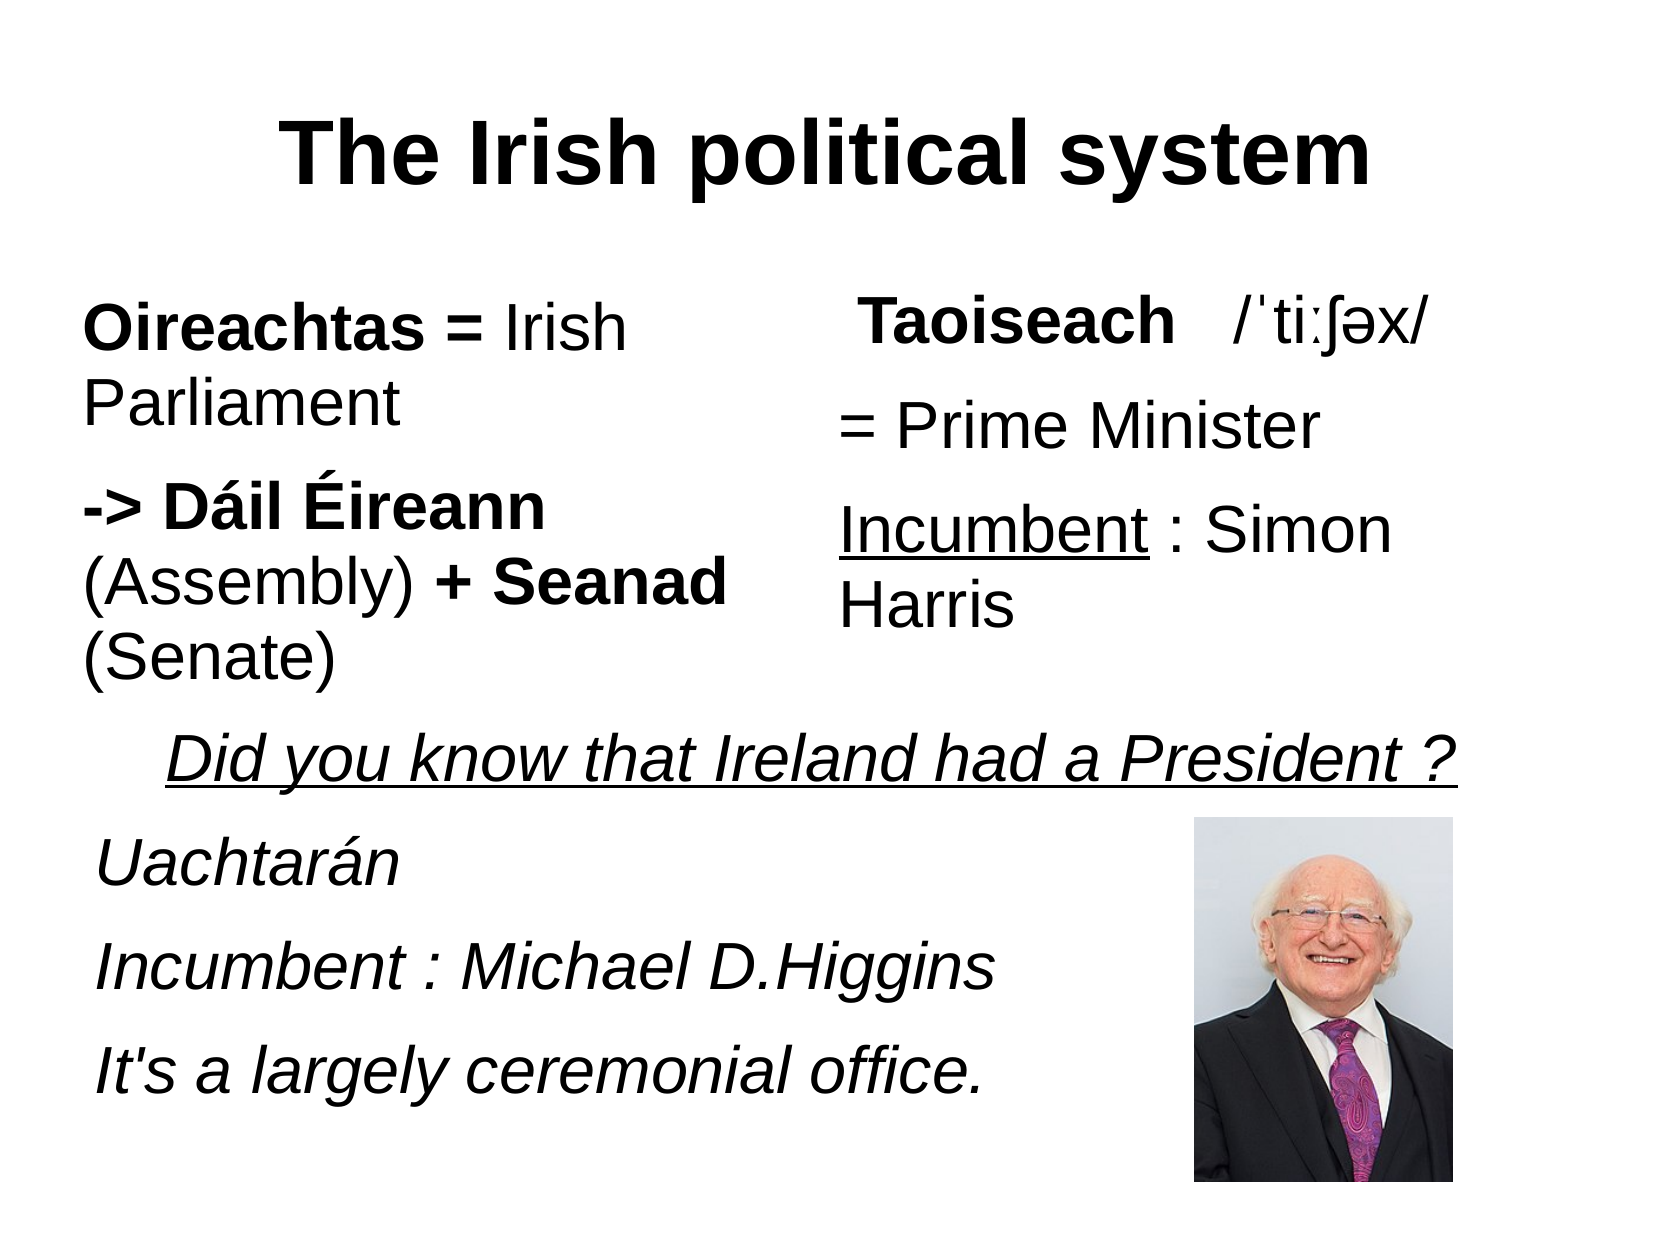

# The Irish political system
 Taoiseach /ˈtiːʃəx/
= Prime Minister
Incumbent : Simon Harris
Oireachtas = Irish Parliament
-> Dáil Éireann (Assembly) + Seanad (Senate)
Did you know that Ireland had a President ?
Uachtarán
Incumbent : Michael D.Higgins
It's a largely ceremonial office.